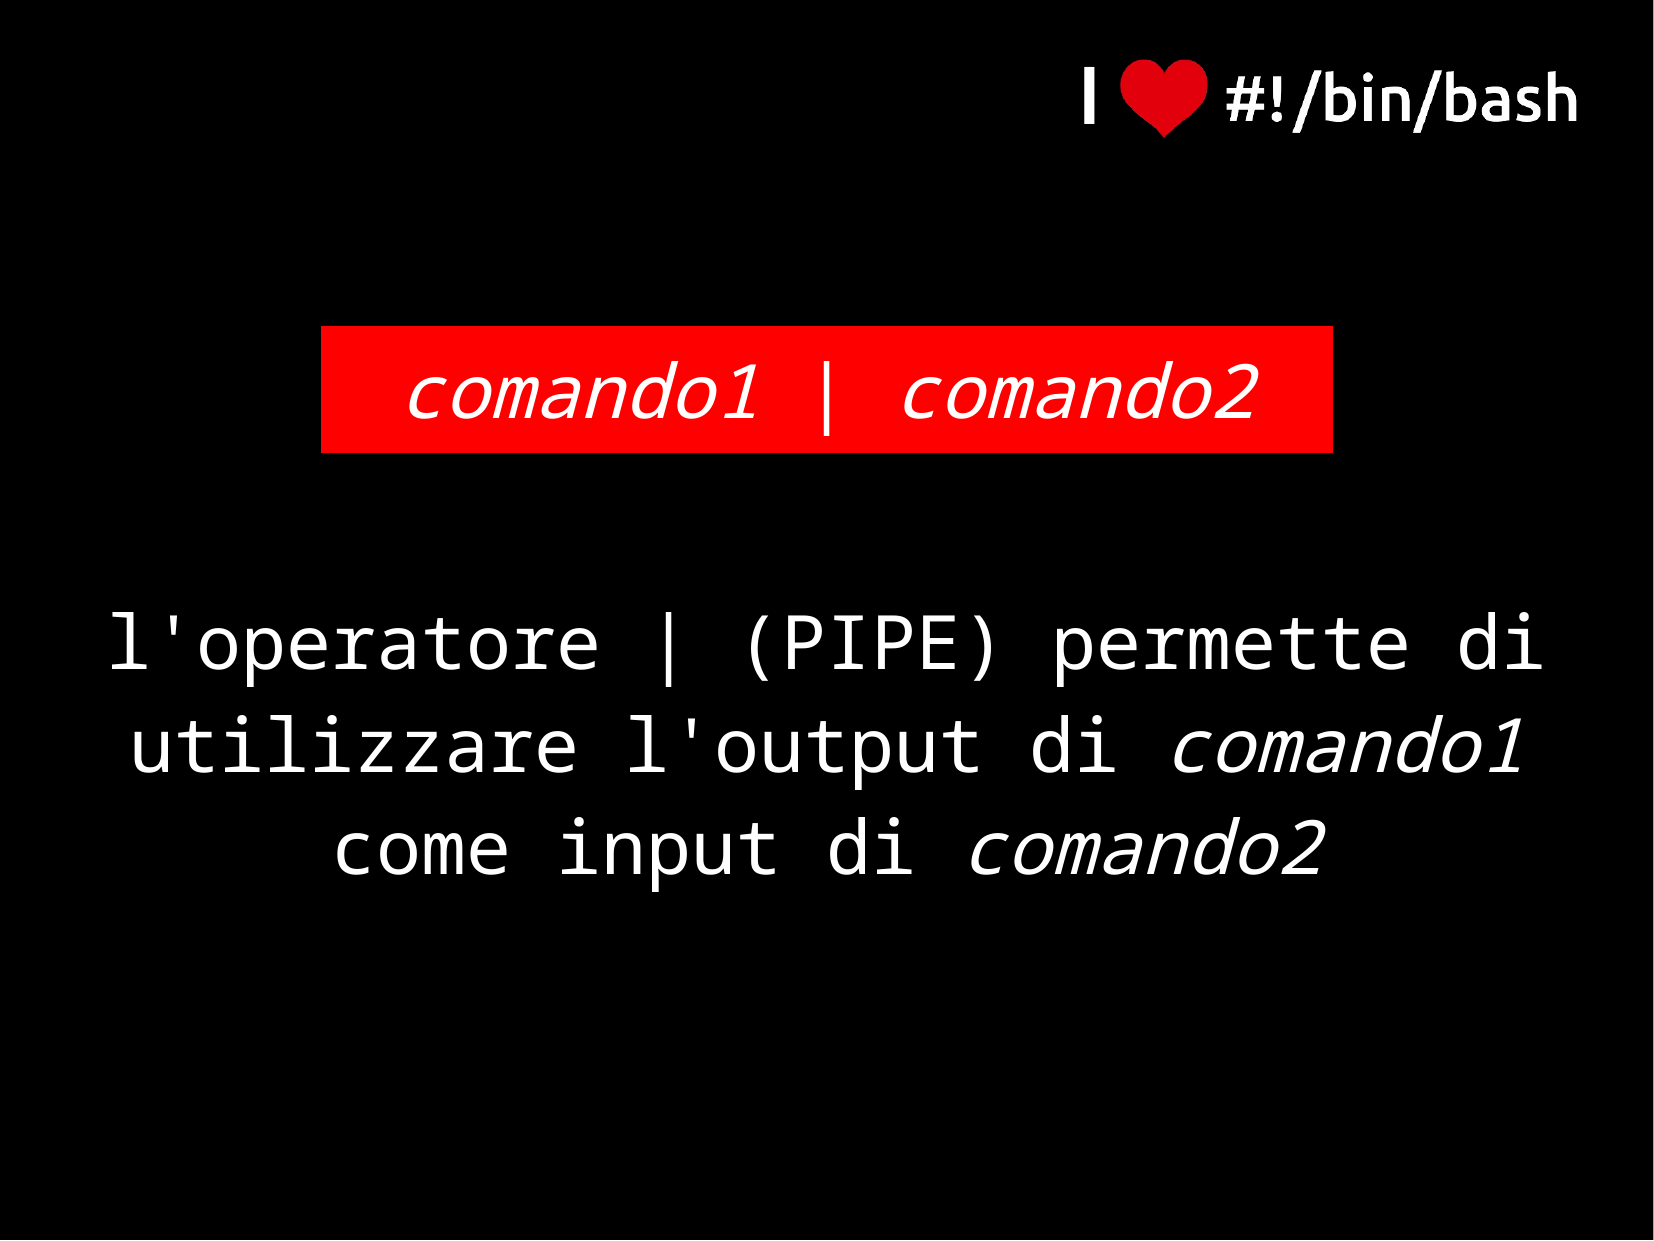

comando1 | comando2
l'operatore | (PIPE) permette di utilizzare l'output di comando1 come input di comando2